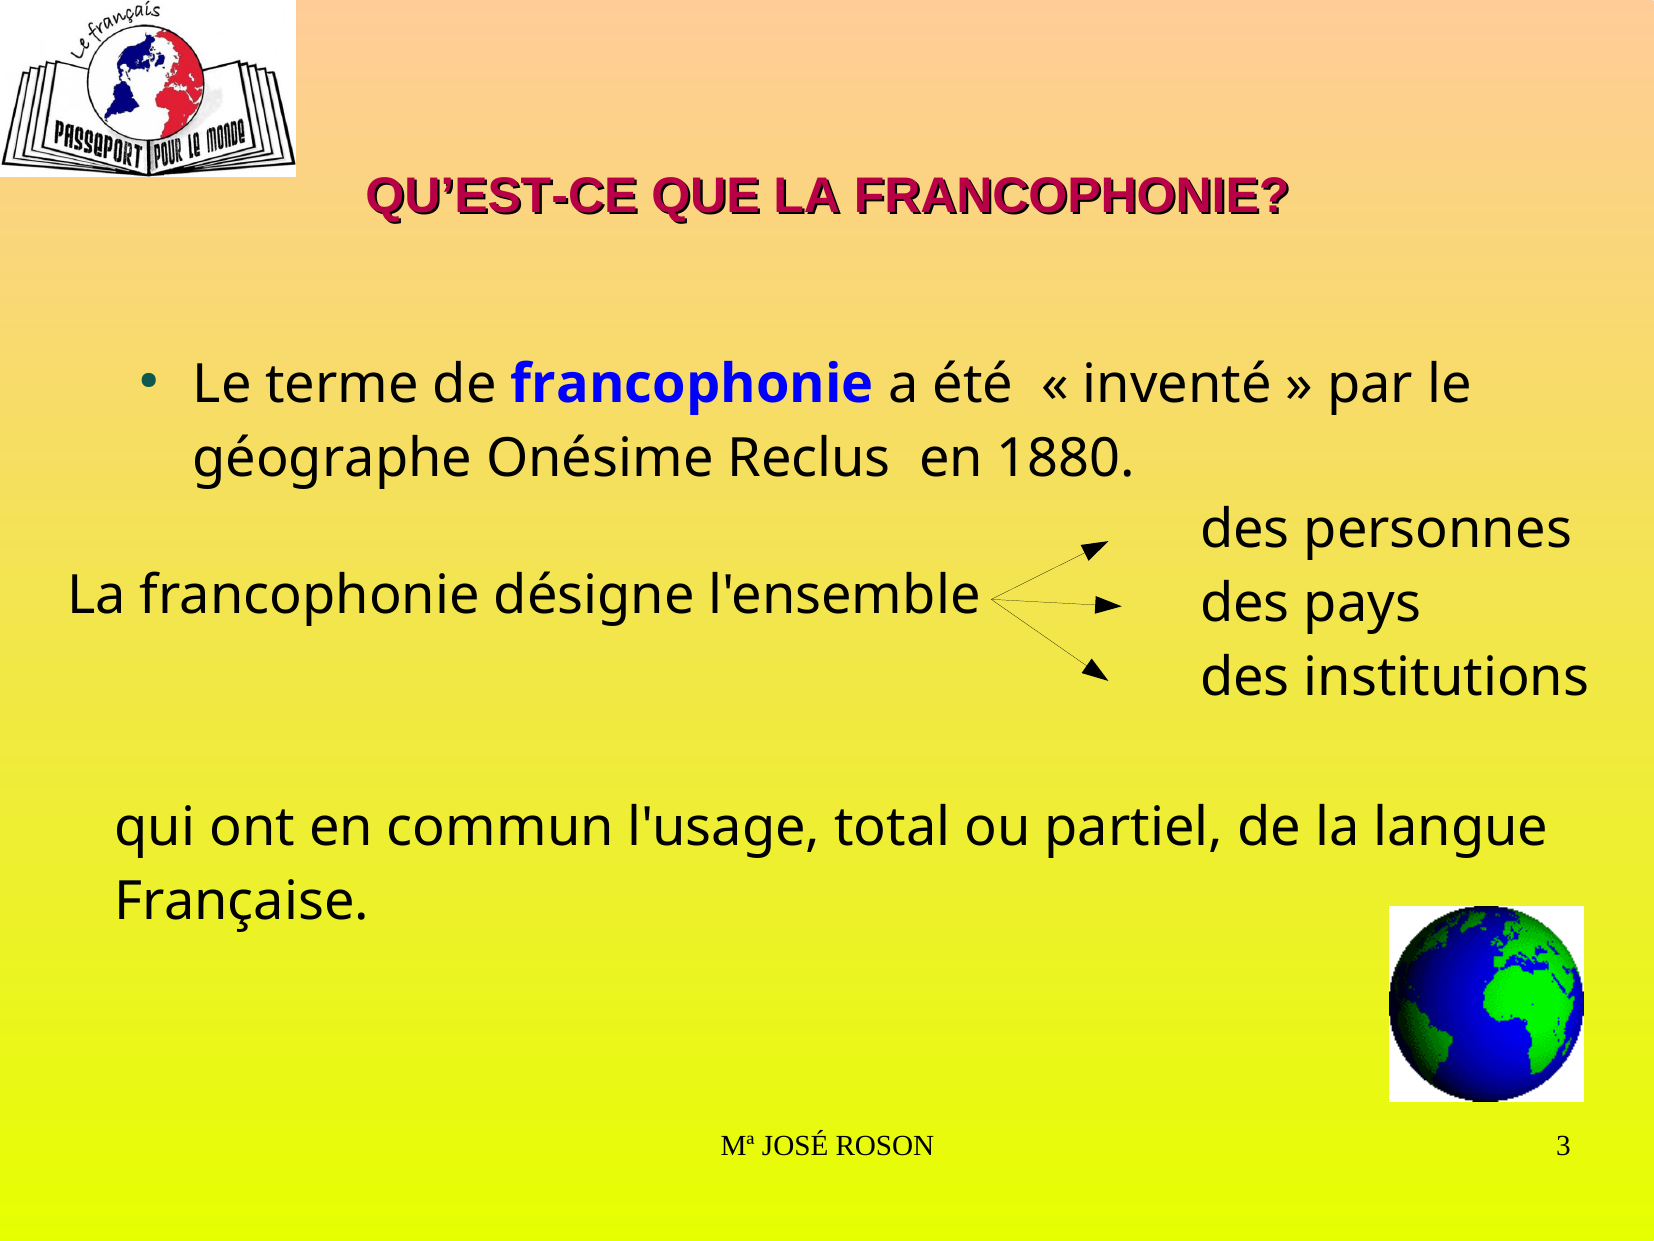

# QU’EST-CE QUE LA FRANCOPHONIE?
Le terme de francophonie a été « inventé » par le géographe Onésime Reclus en 1880.
des personnes
des pays
des institutions
La francophonie désigne l'ensemble
qui ont en commun l'usage, total ou partiel, de la langue
Française.
Mª JOSÉ ROSON
3